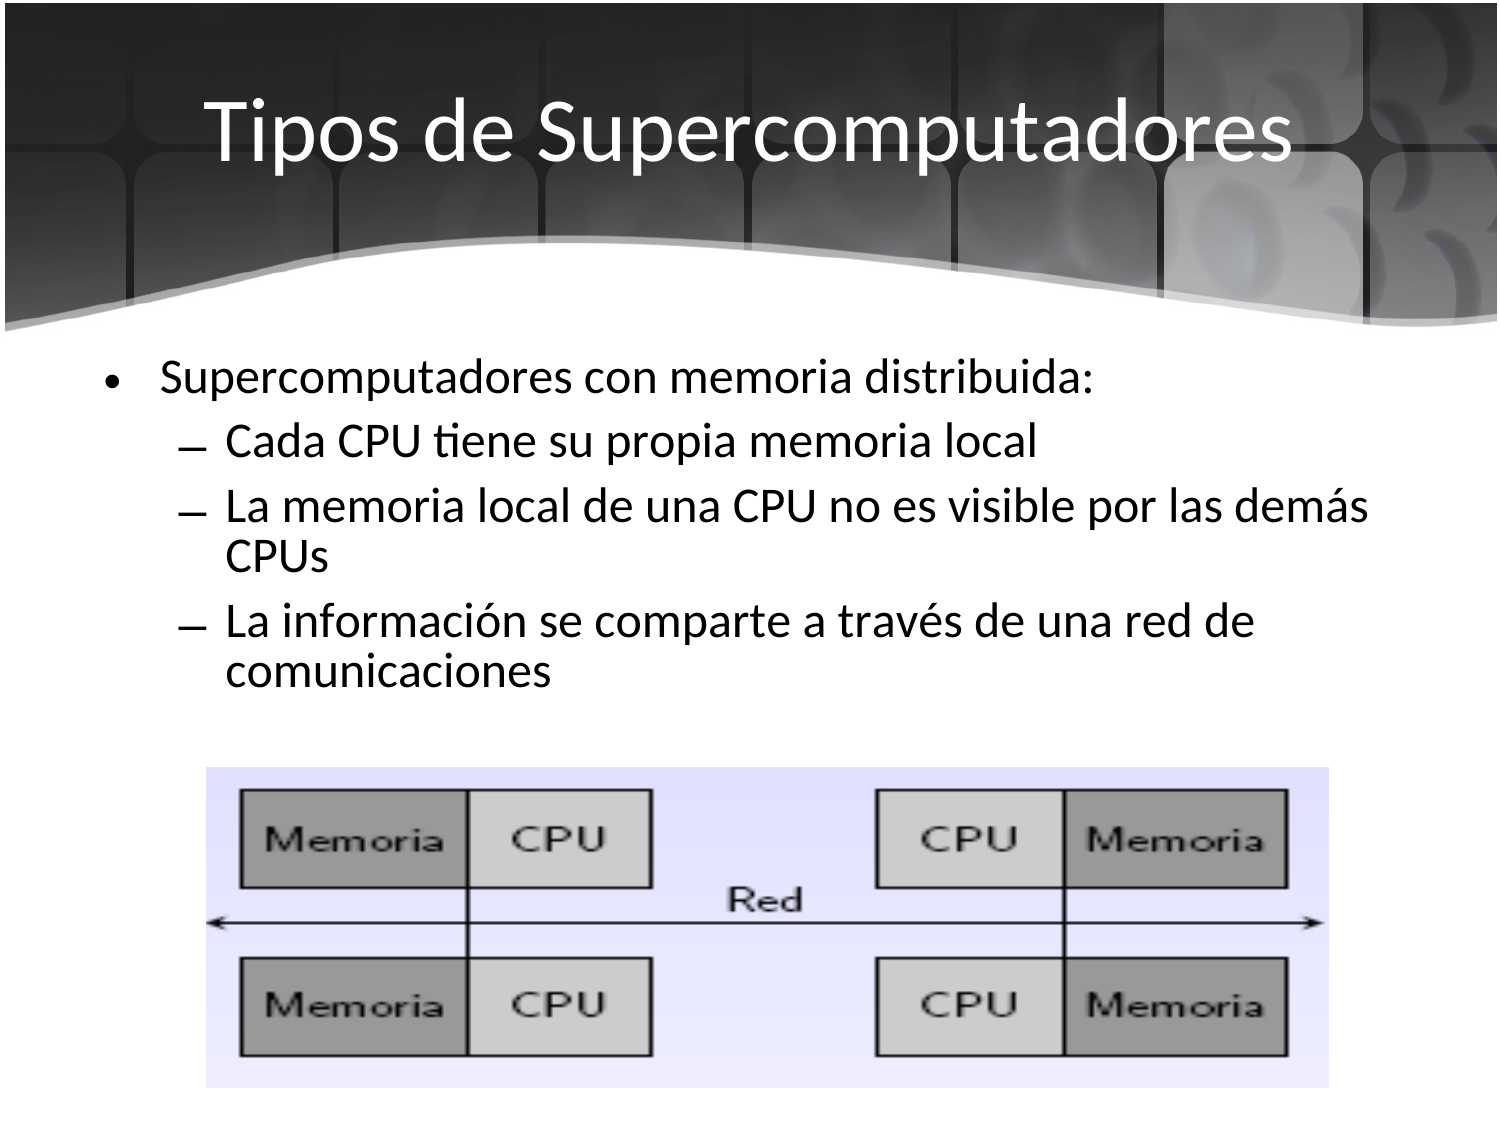

# Tipos de Supercomputadores
Supercomputadores con memoria distribuida:
Cada CPU tiene su propia memoria local
La memoria local de una CPU no es visible por las demás CPUs
La información se comparte a través de una red de comunicaciones